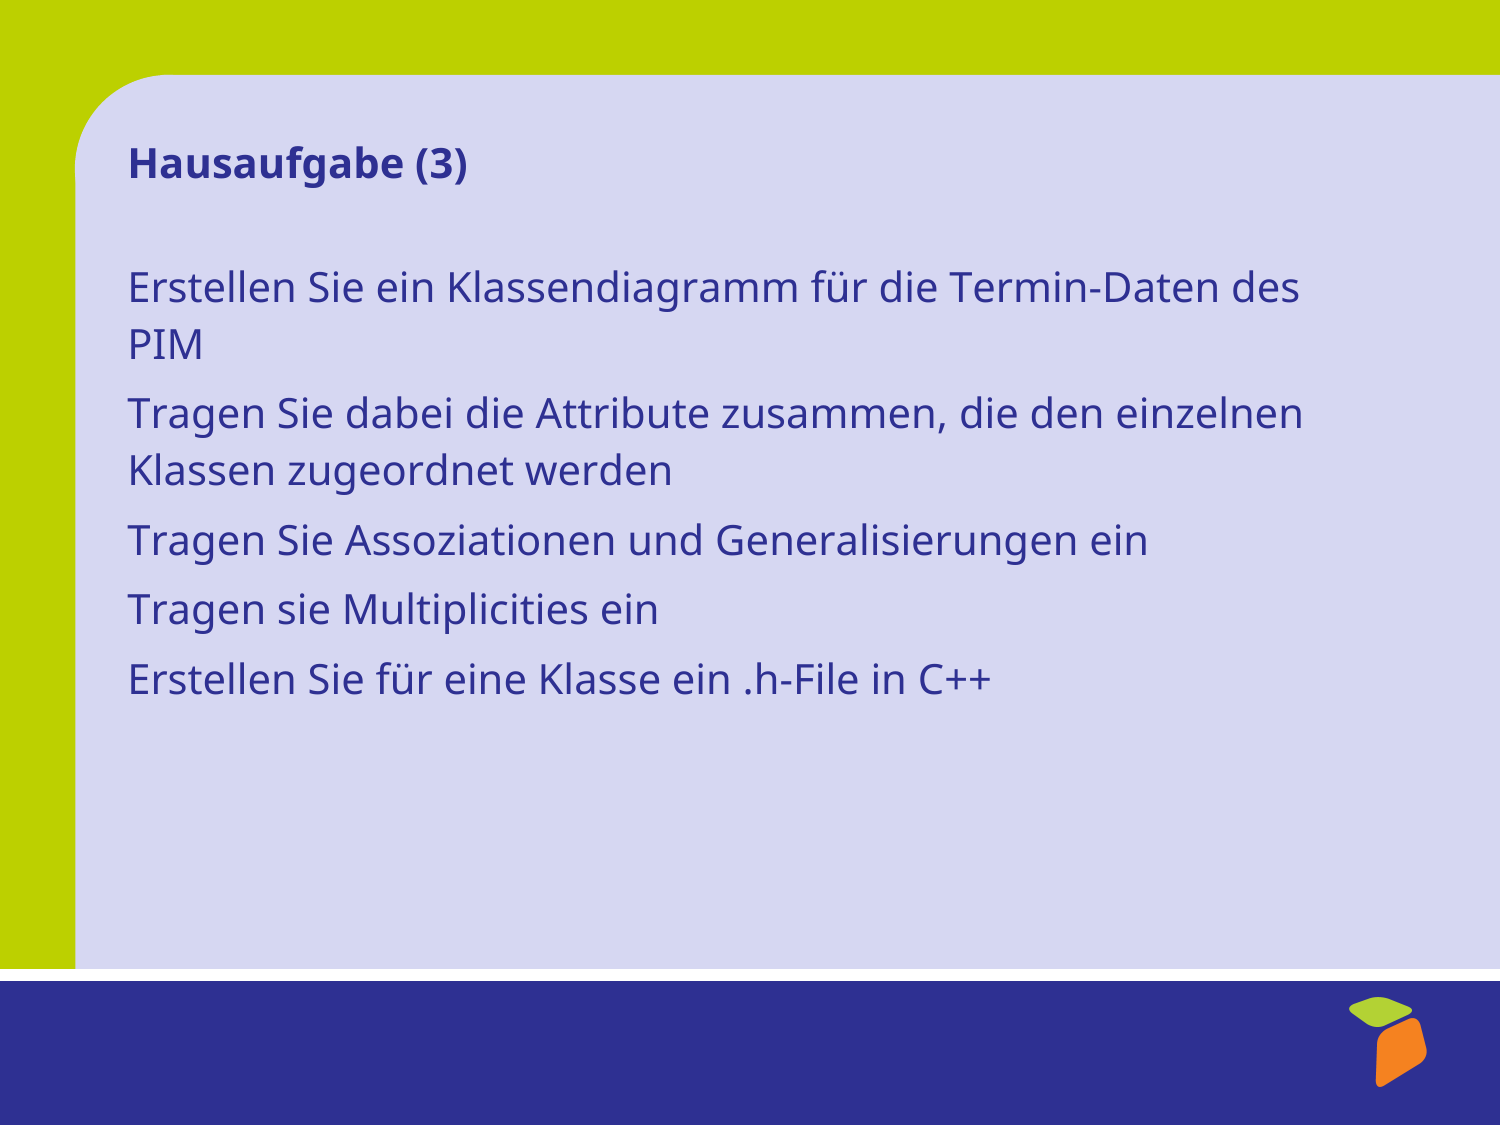

# Hausaufgabe (3)
Erstellen Sie ein Klassendiagramm für die Termin-Daten des PIM
Tragen Sie dabei die Attribute zusammen, die den einzelnen Klassen zugeordnet werden
Tragen Sie Assoziationen und Generalisierungen ein
Tragen sie Multiplicities ein
Erstellen Sie für eine Klasse ein .h-File in C++